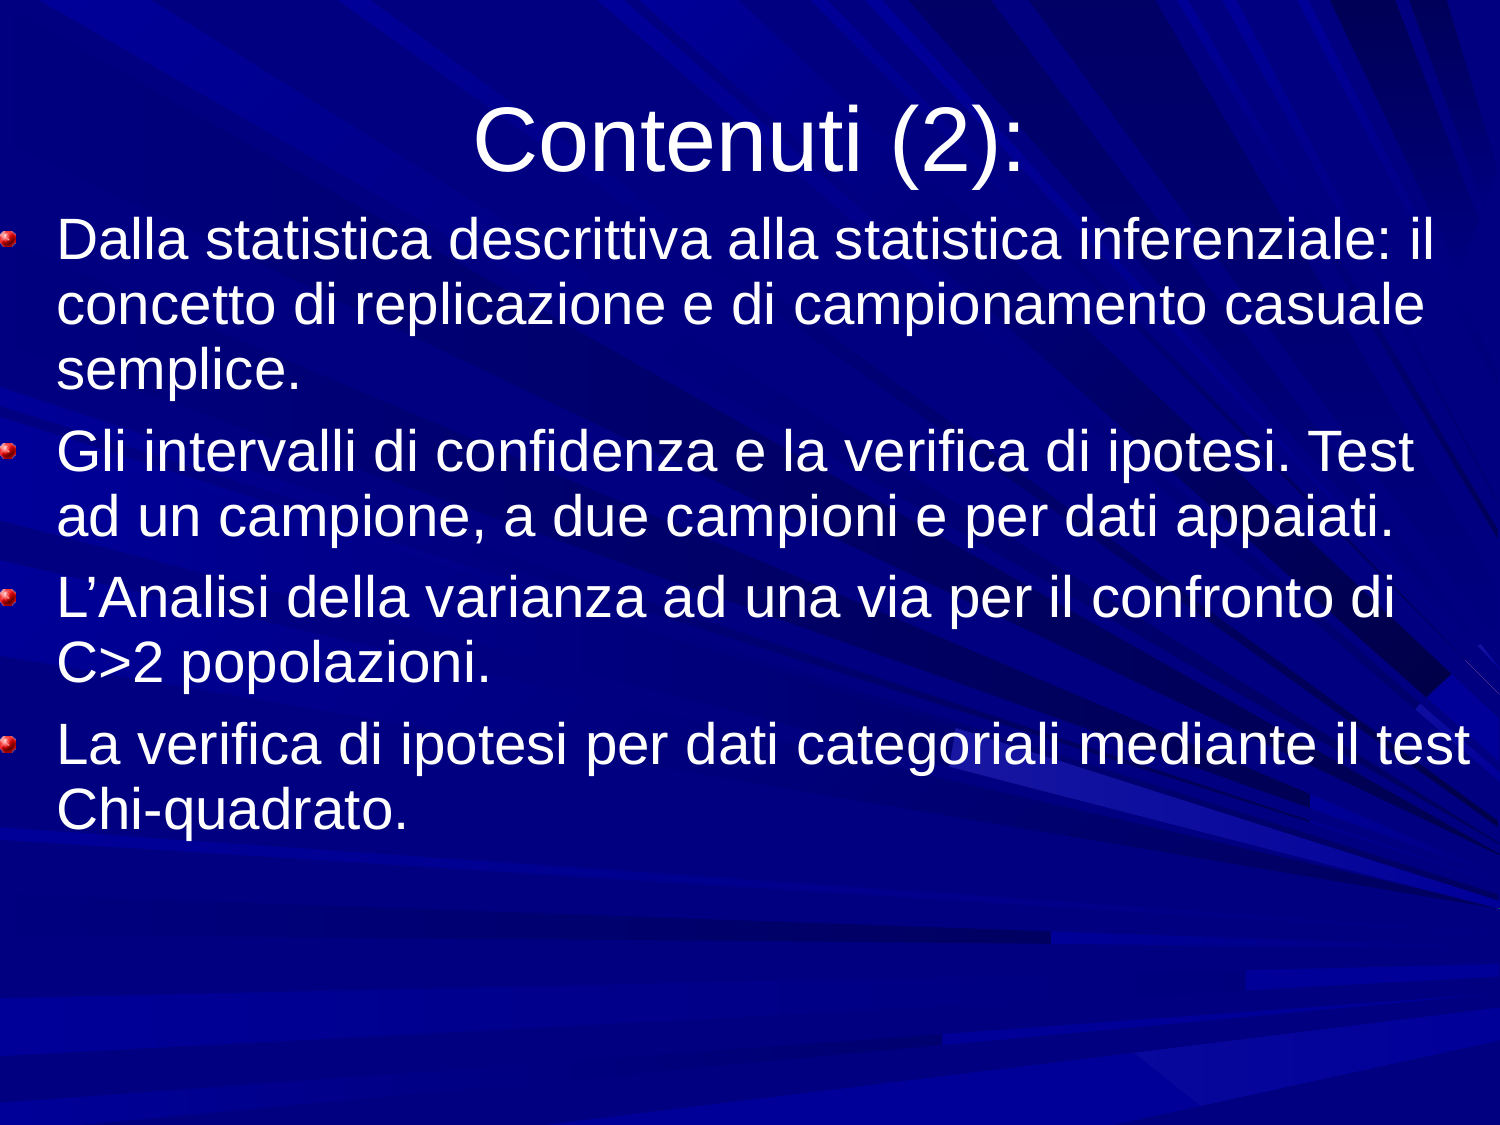

# Contenuti (2):
Dalla statistica descrittiva alla statistica inferenziale: il concetto di replicazione e di campionamento casuale semplice.
Gli intervalli di confidenza e la verifica di ipotesi. Test ad un campione, a due campioni e per dati appaiati.
L’Analisi della varianza ad una via per il confronto di C>2 popolazioni.
La verifica di ipotesi per dati categoriali mediante il test Chi-quadrato.